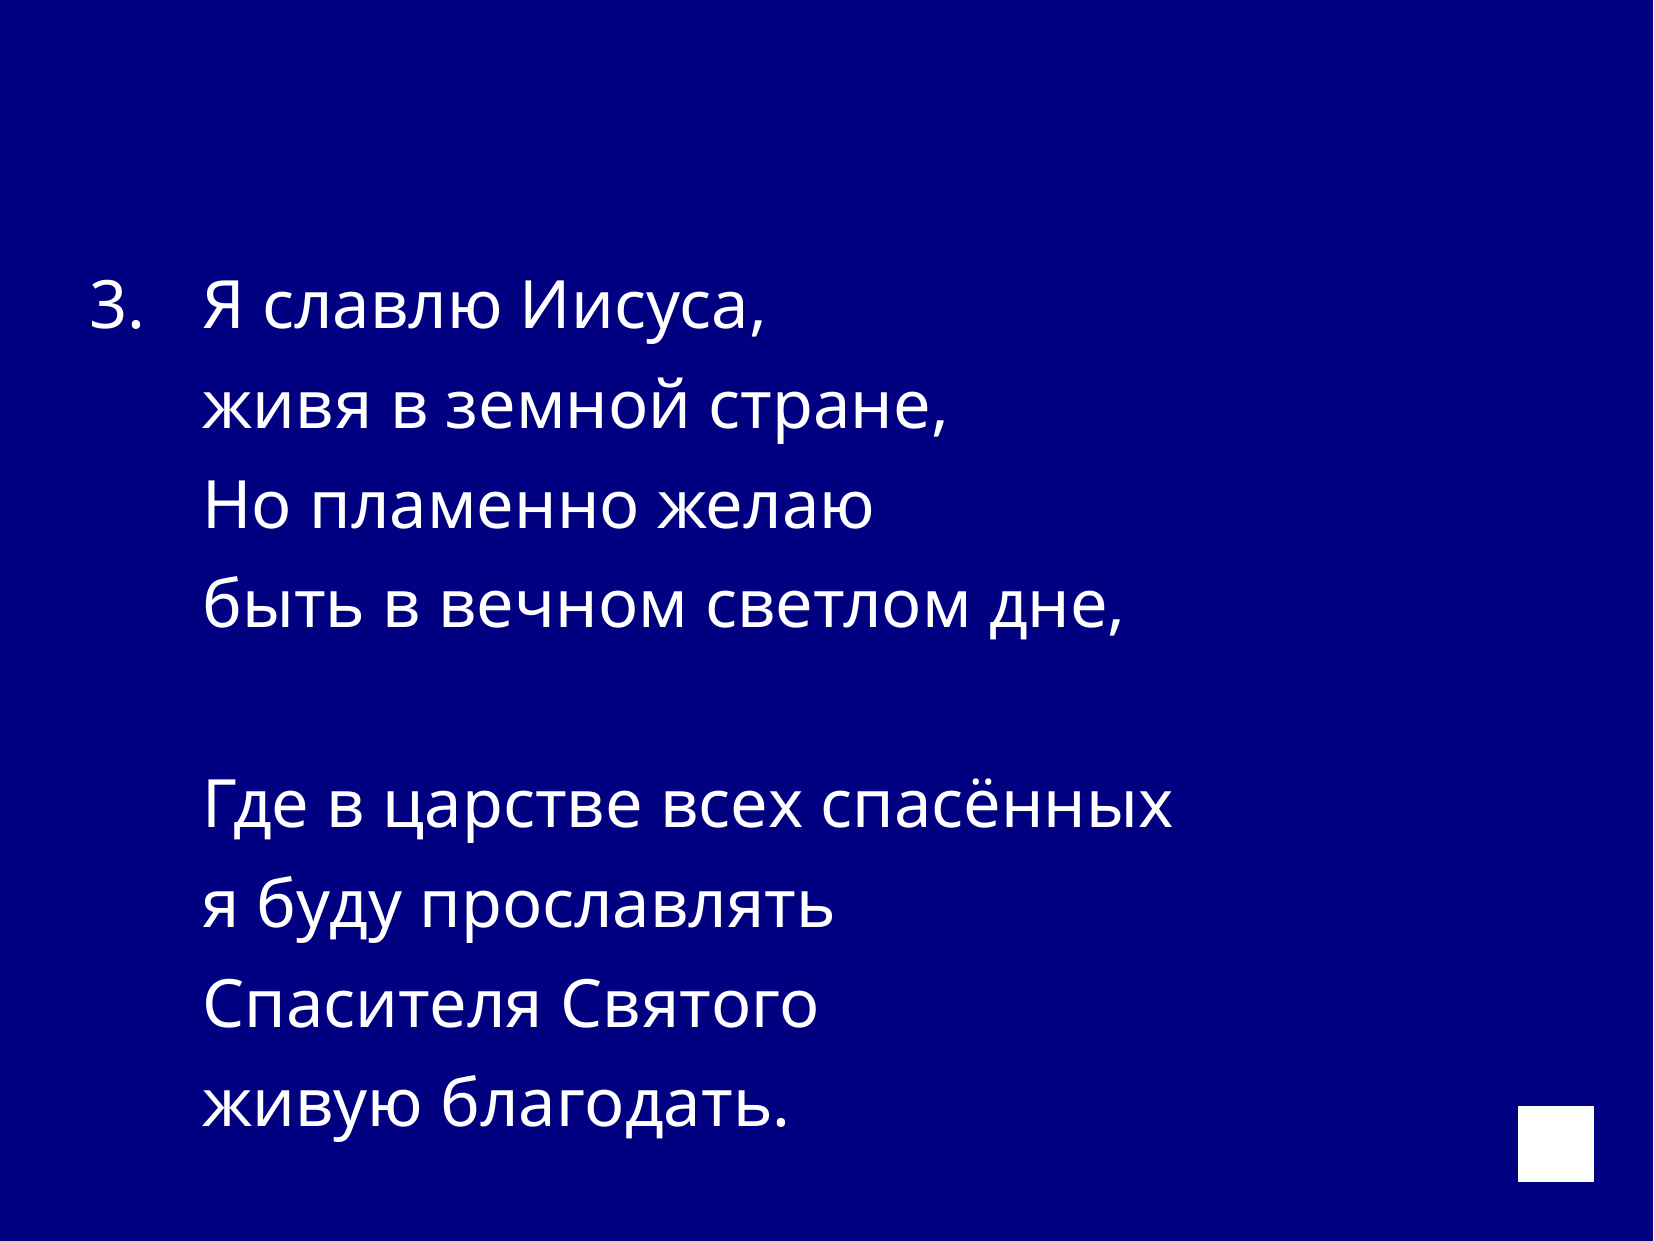

3.	Я славлю Иисуса,
	живя в земной стране,
	Но пламенно желаю
	быть в вечном светлом дне,
	Где в царстве всех спасённых
	я буду прославлять
	Спасителя Святого
	живую благодать.